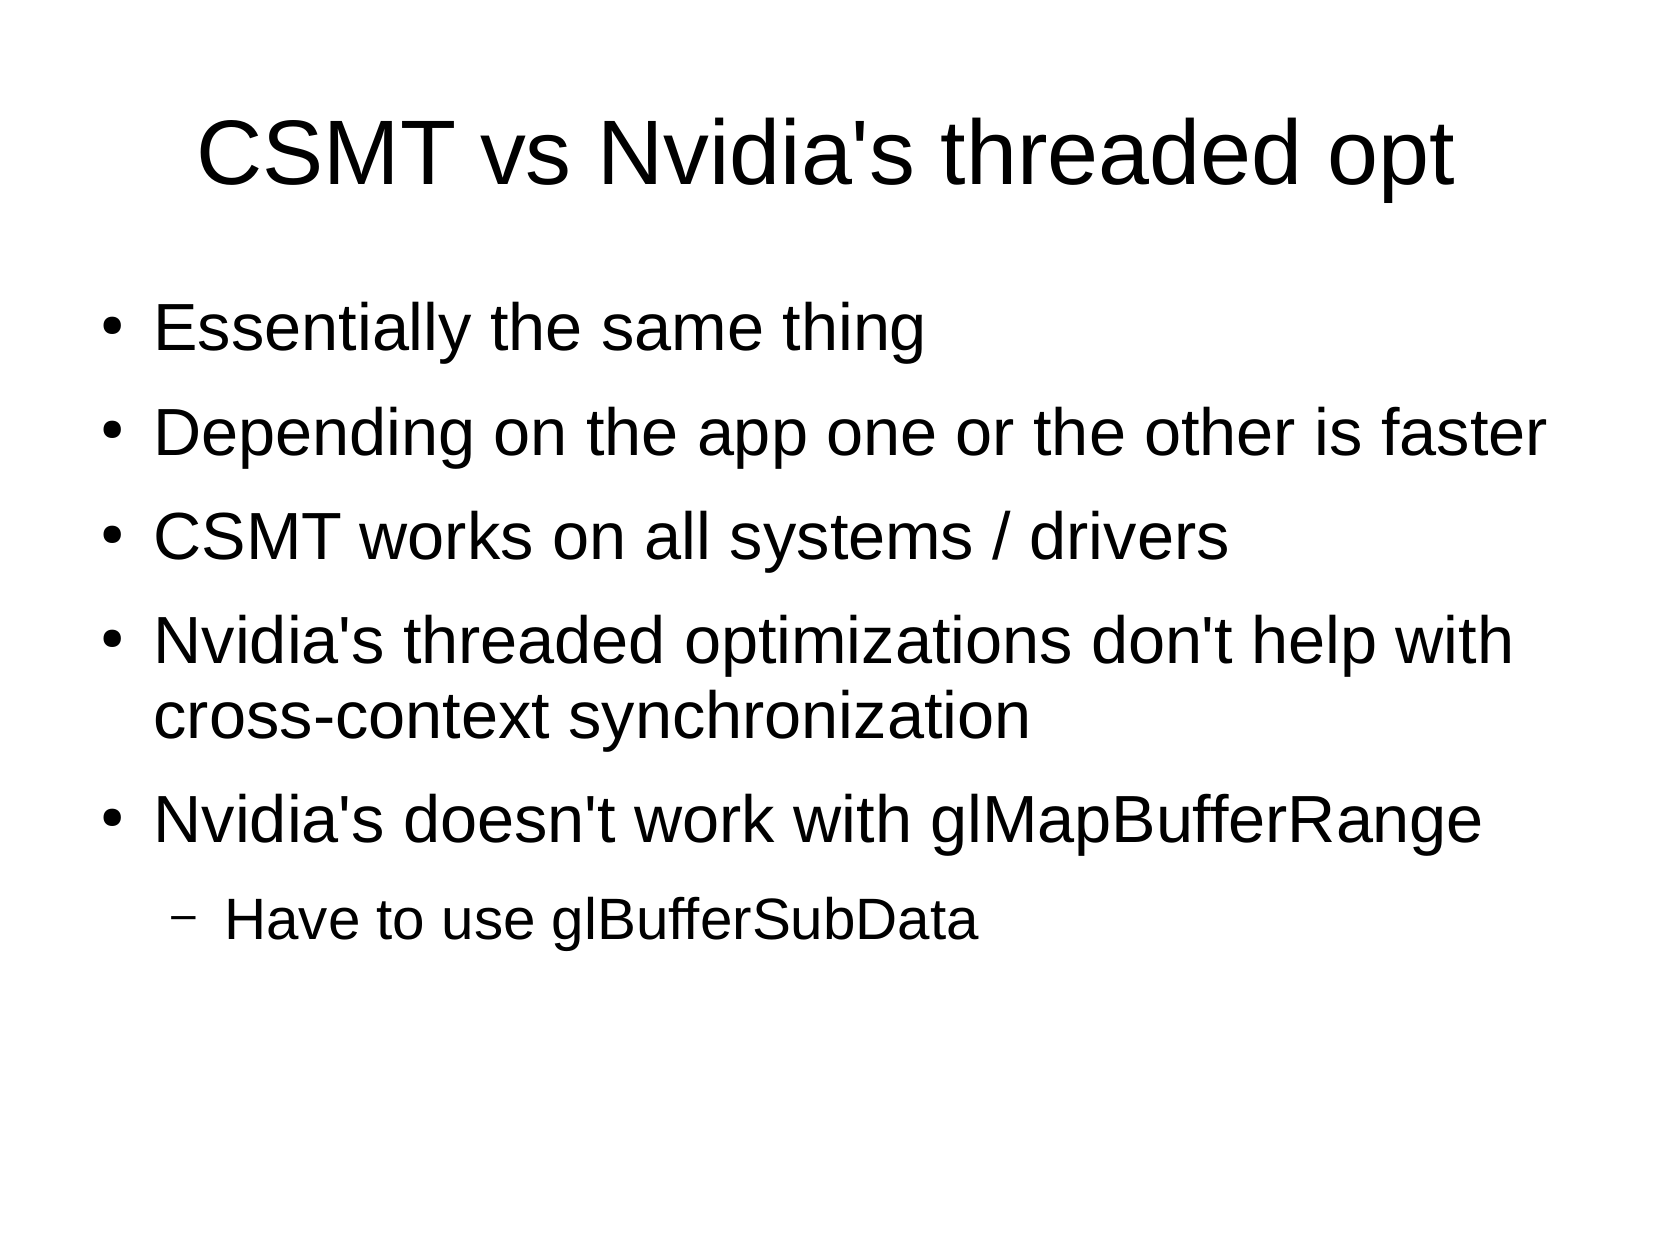

# CSMT vs Nvidia's threaded opt
Essentially the same thing
Depending on the app one or the other is faster
CSMT works on all systems / drivers
Nvidia's threaded optimizations don't help with cross-context synchronization
Nvidia's doesn't work with glMapBufferRange
Have to use glBufferSubData